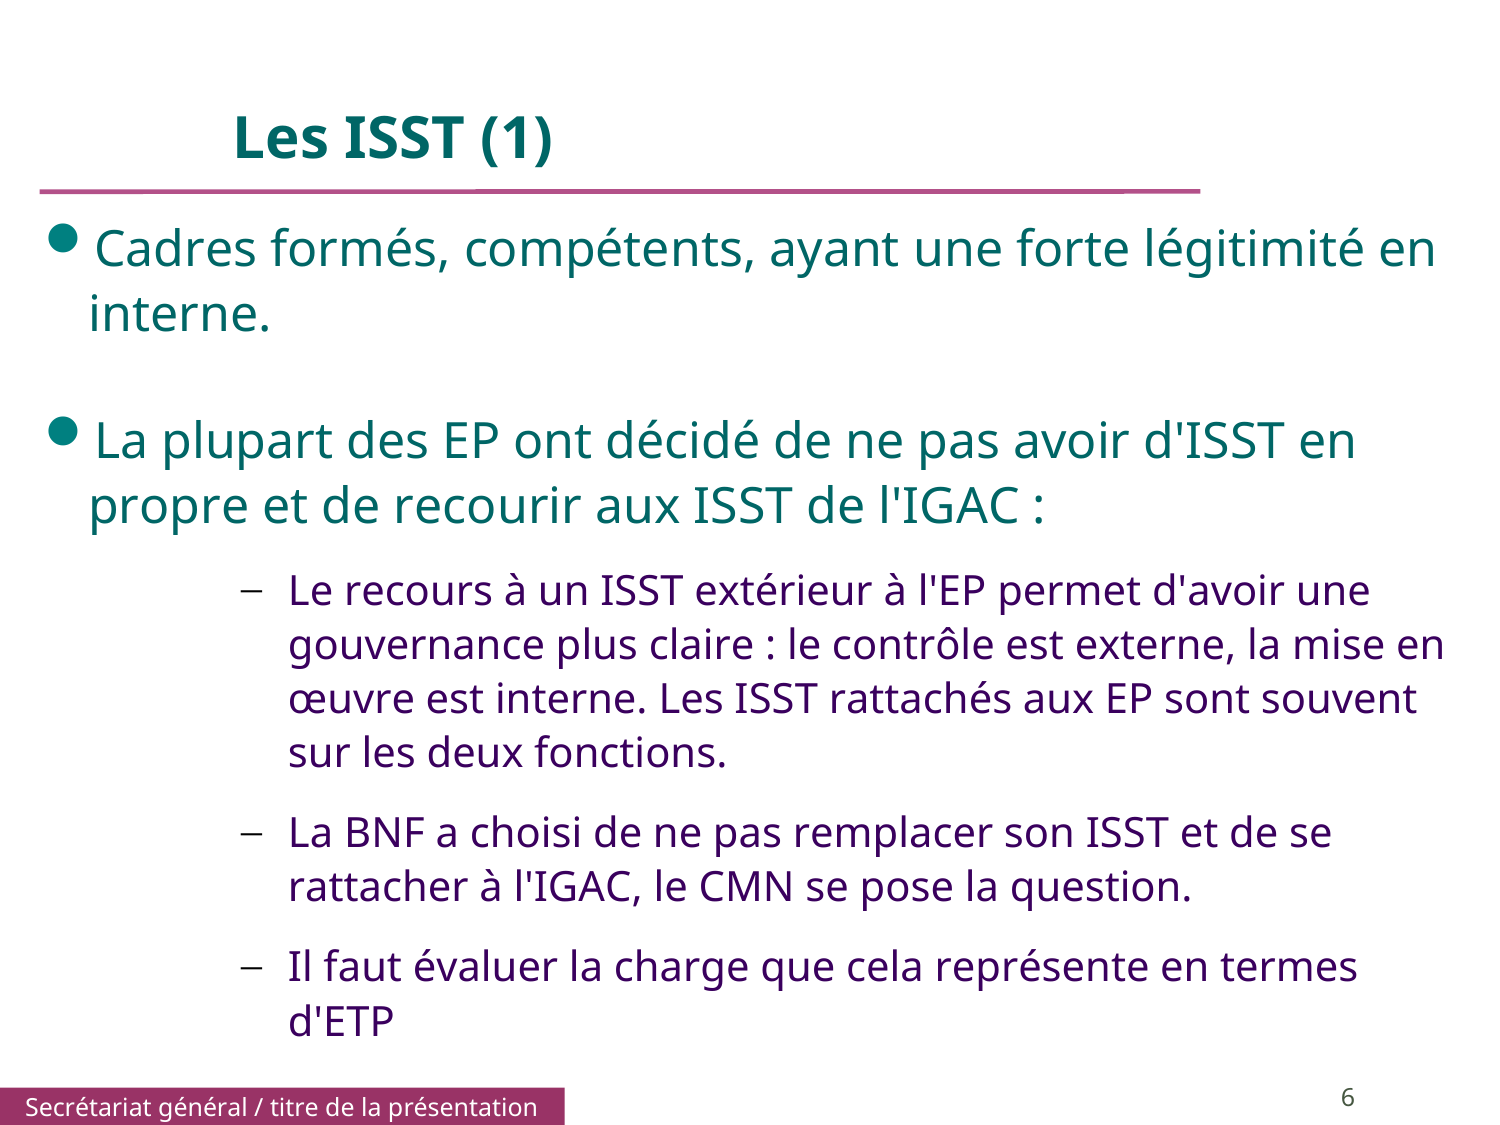

# Les ISST (1)
Cadres formés, compétents, ayant une forte légitimité en interne.
La plupart des EP ont décidé de ne pas avoir d'ISST en propre et de recourir aux ISST de l'IGAC :
Le recours à un ISST extérieur à l'EP permet d'avoir une gouvernance plus claire : le contrôle est externe, la mise en œuvre est interne. Les ISST rattachés aux EP sont souvent sur les deux fonctions.
La BNF a choisi de ne pas remplacer son ISST et de se rattacher à l'IGAC, le CMN se pose la question.
Il faut évaluer la charge que cela représente en termes d'ETP
6